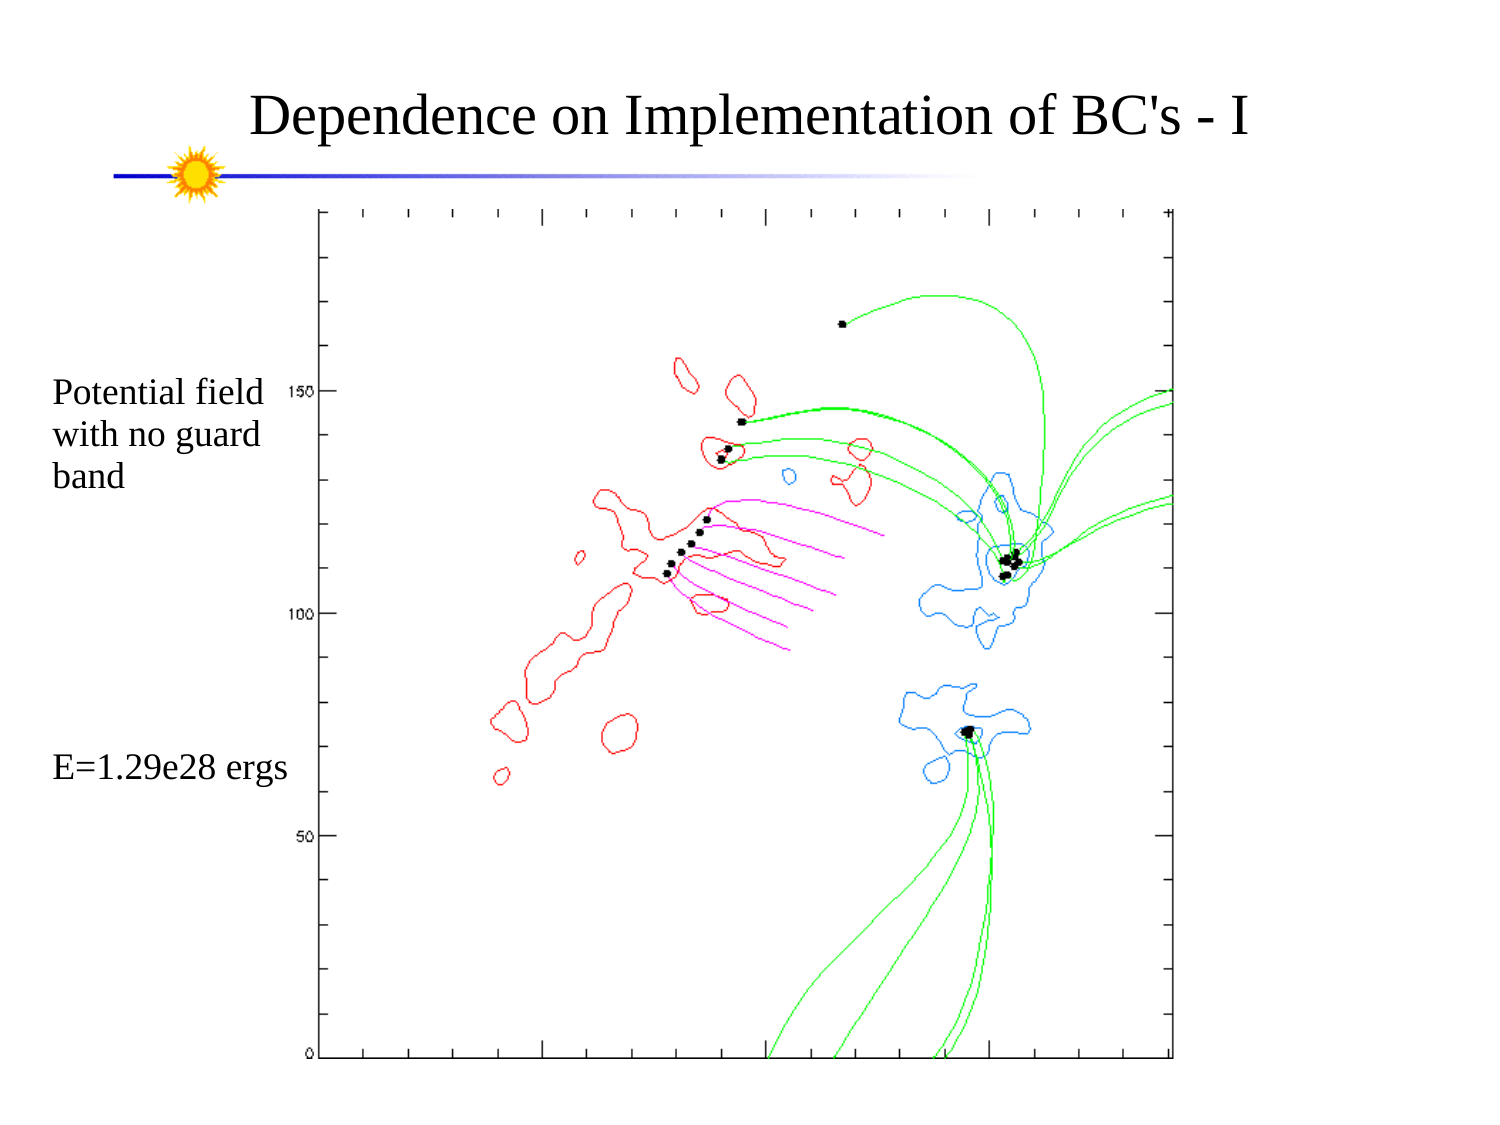

# Dependence on Implementation of BC's - I
Potential field
with no guard
band
E=1.29e28 ergs